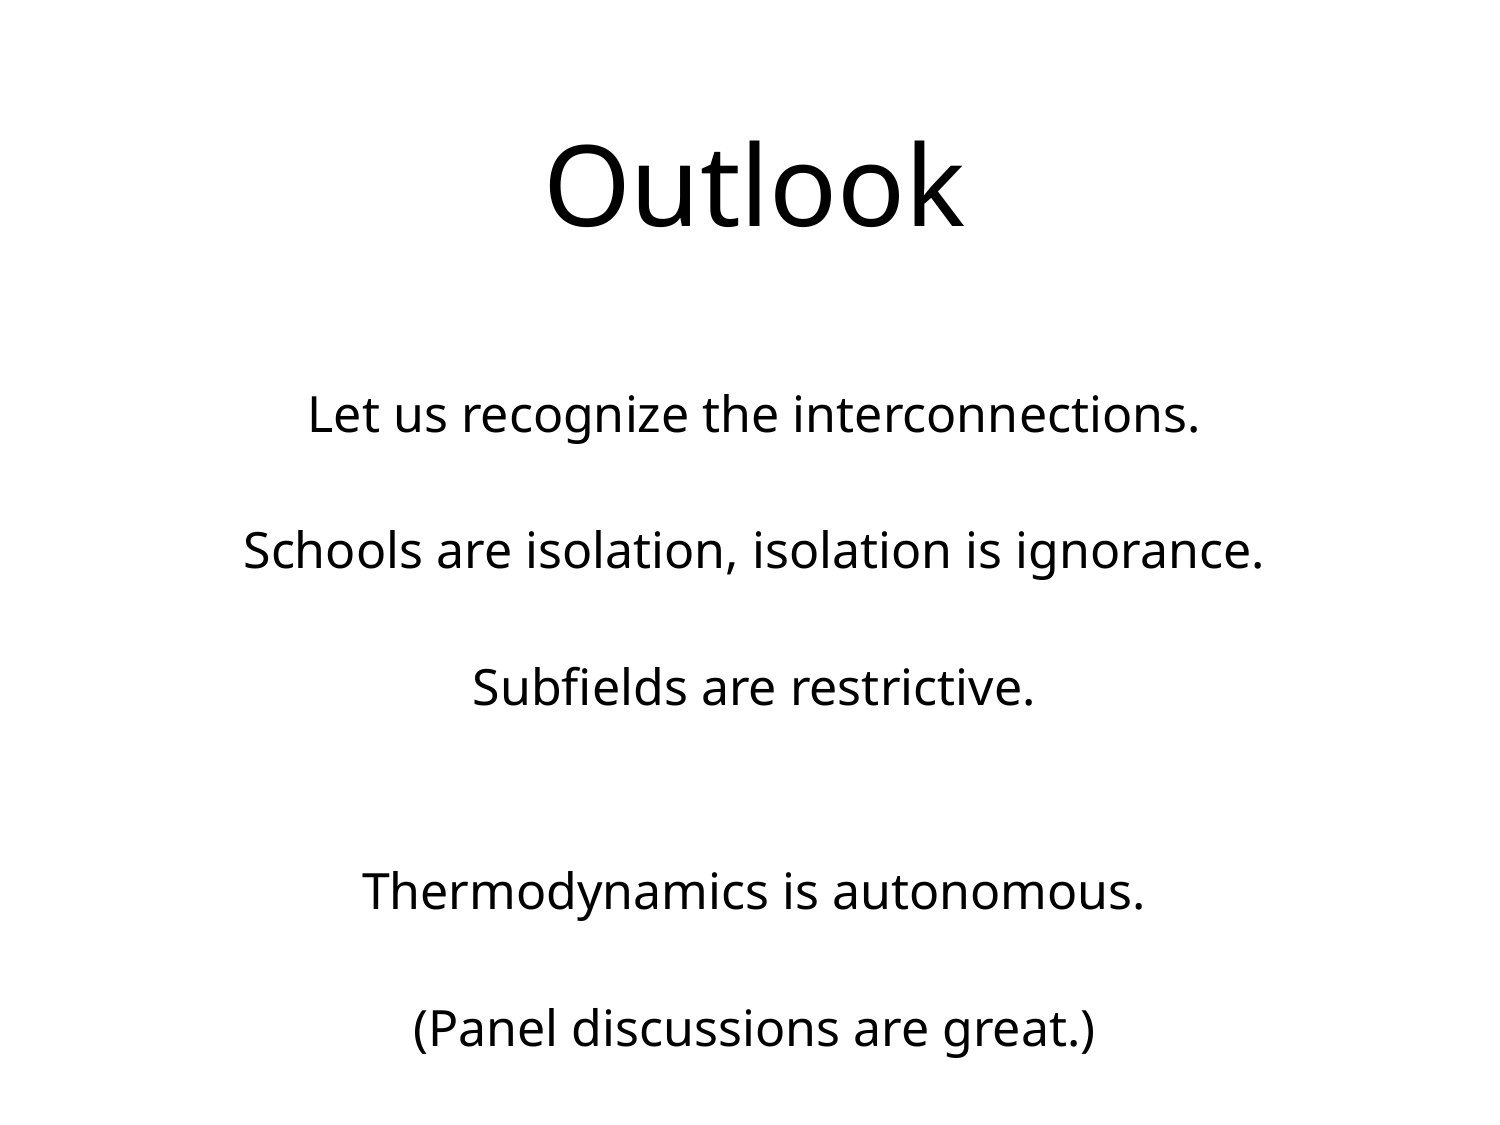

Outlook
Let us recognize the interconnections.
Schools are isolation, isolation is ignorance.
Subfields are restrictive.
Thermodynamics is autonomous.
(Panel discussions are great.)